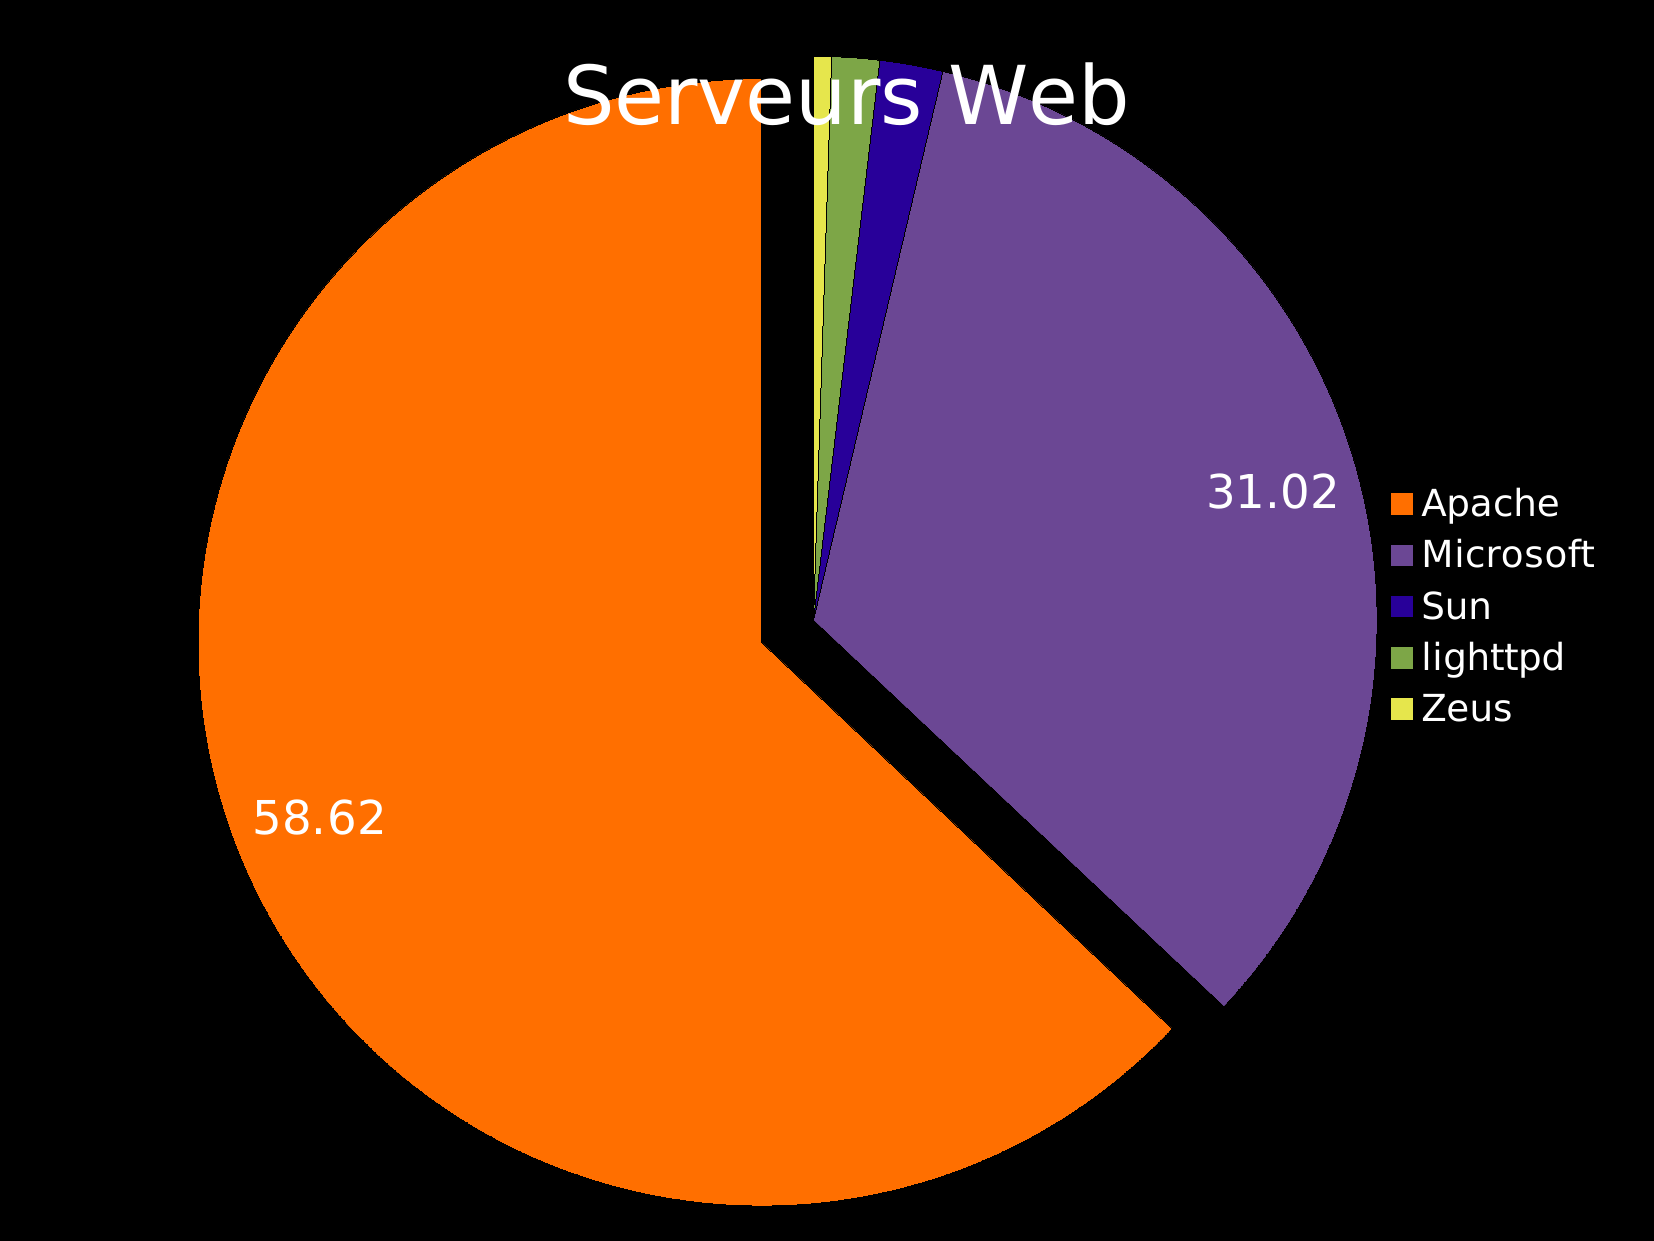

### Chart: Serveurs Web
| Category | Part de marché |
|---|---|
| Apache | 58.62 |
| Microsoft | 31.02 |
| Sun | 1.68 |
| lighttpd | 1.27 |
| Zeus | 0.48 |